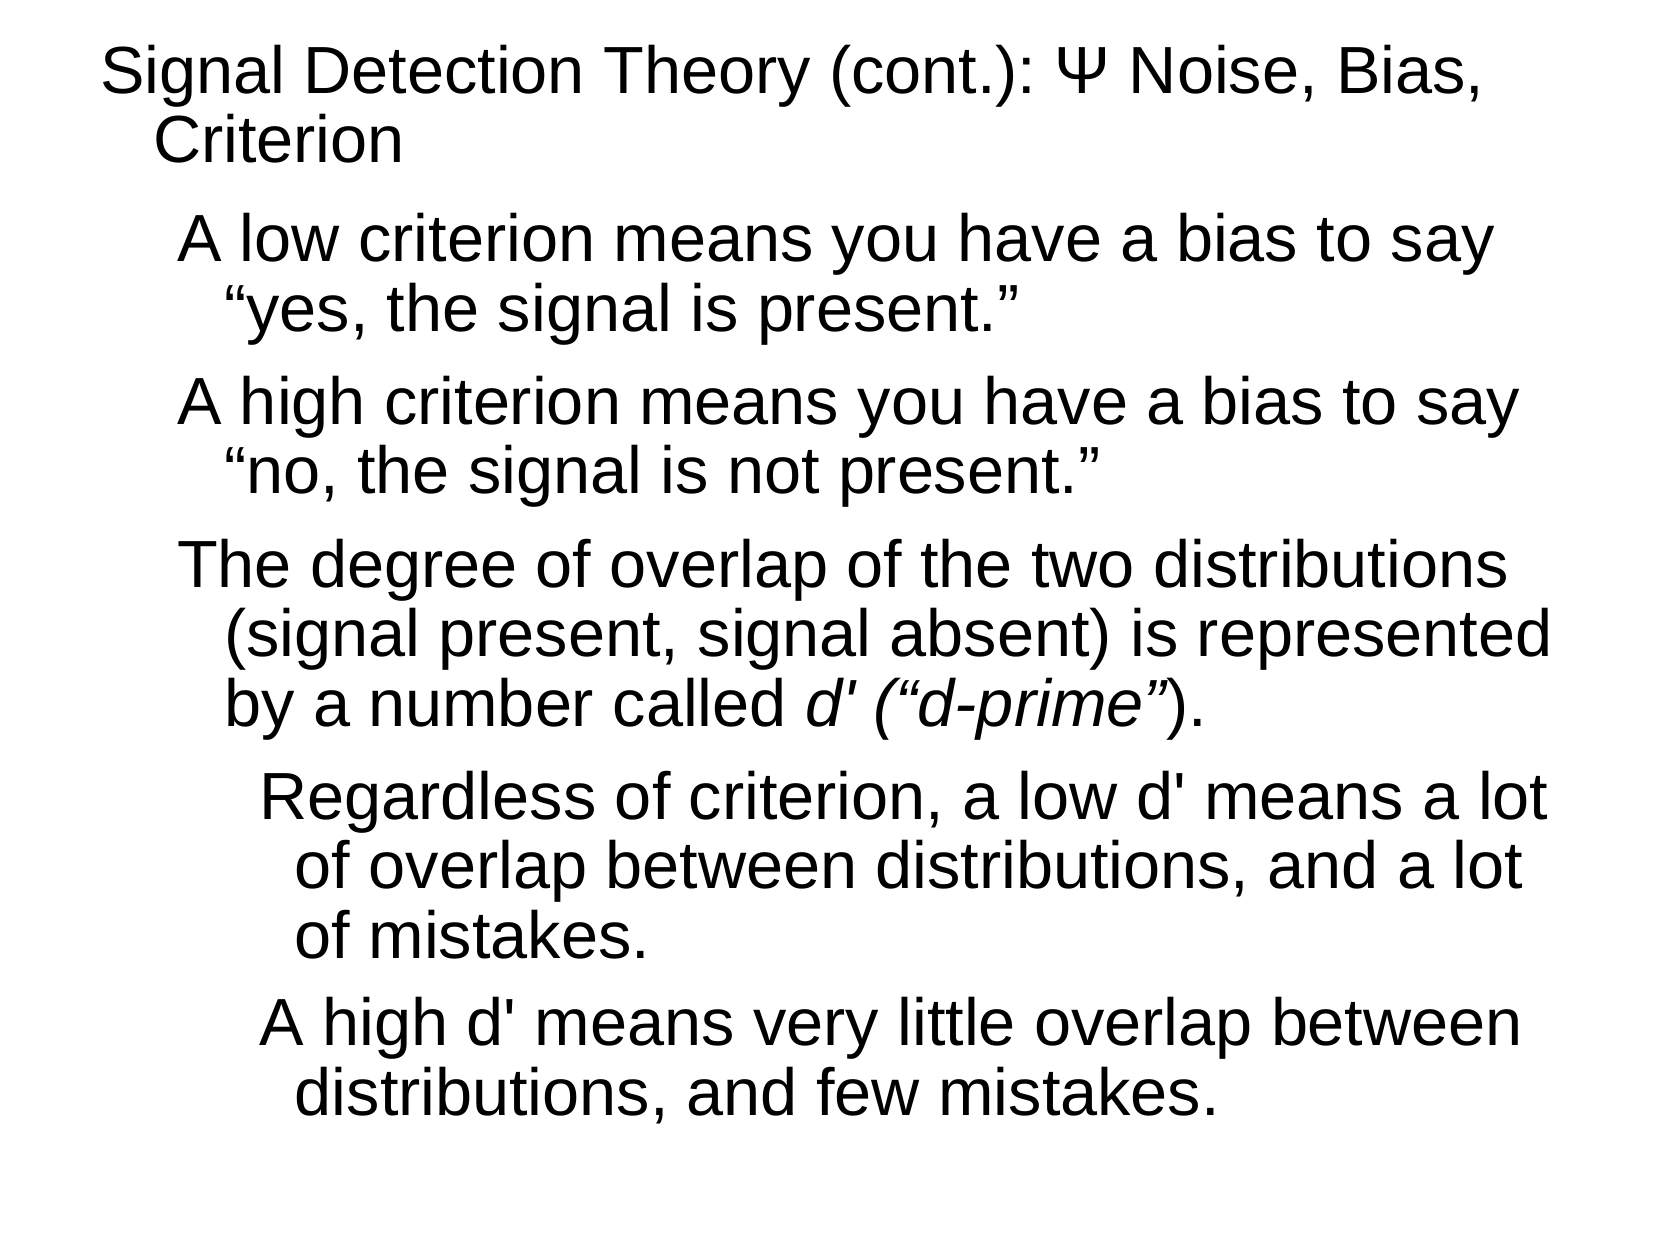

# Signal Detection Theory (cont.): Ψ Noise, Bias, Criterion
A low criterion means you have a bias to say “yes, the signal is present.”
A high criterion means you have a bias to say “no, the signal is not present.”
The degree of overlap of the two distributions (signal present, signal absent) is represented by a number called d' (“d-prime”).
Regardless of criterion, a low d' means a lot of overlap between distributions, and a lot of mistakes.
A high d' means very little overlap between distributions, and few mistakes.